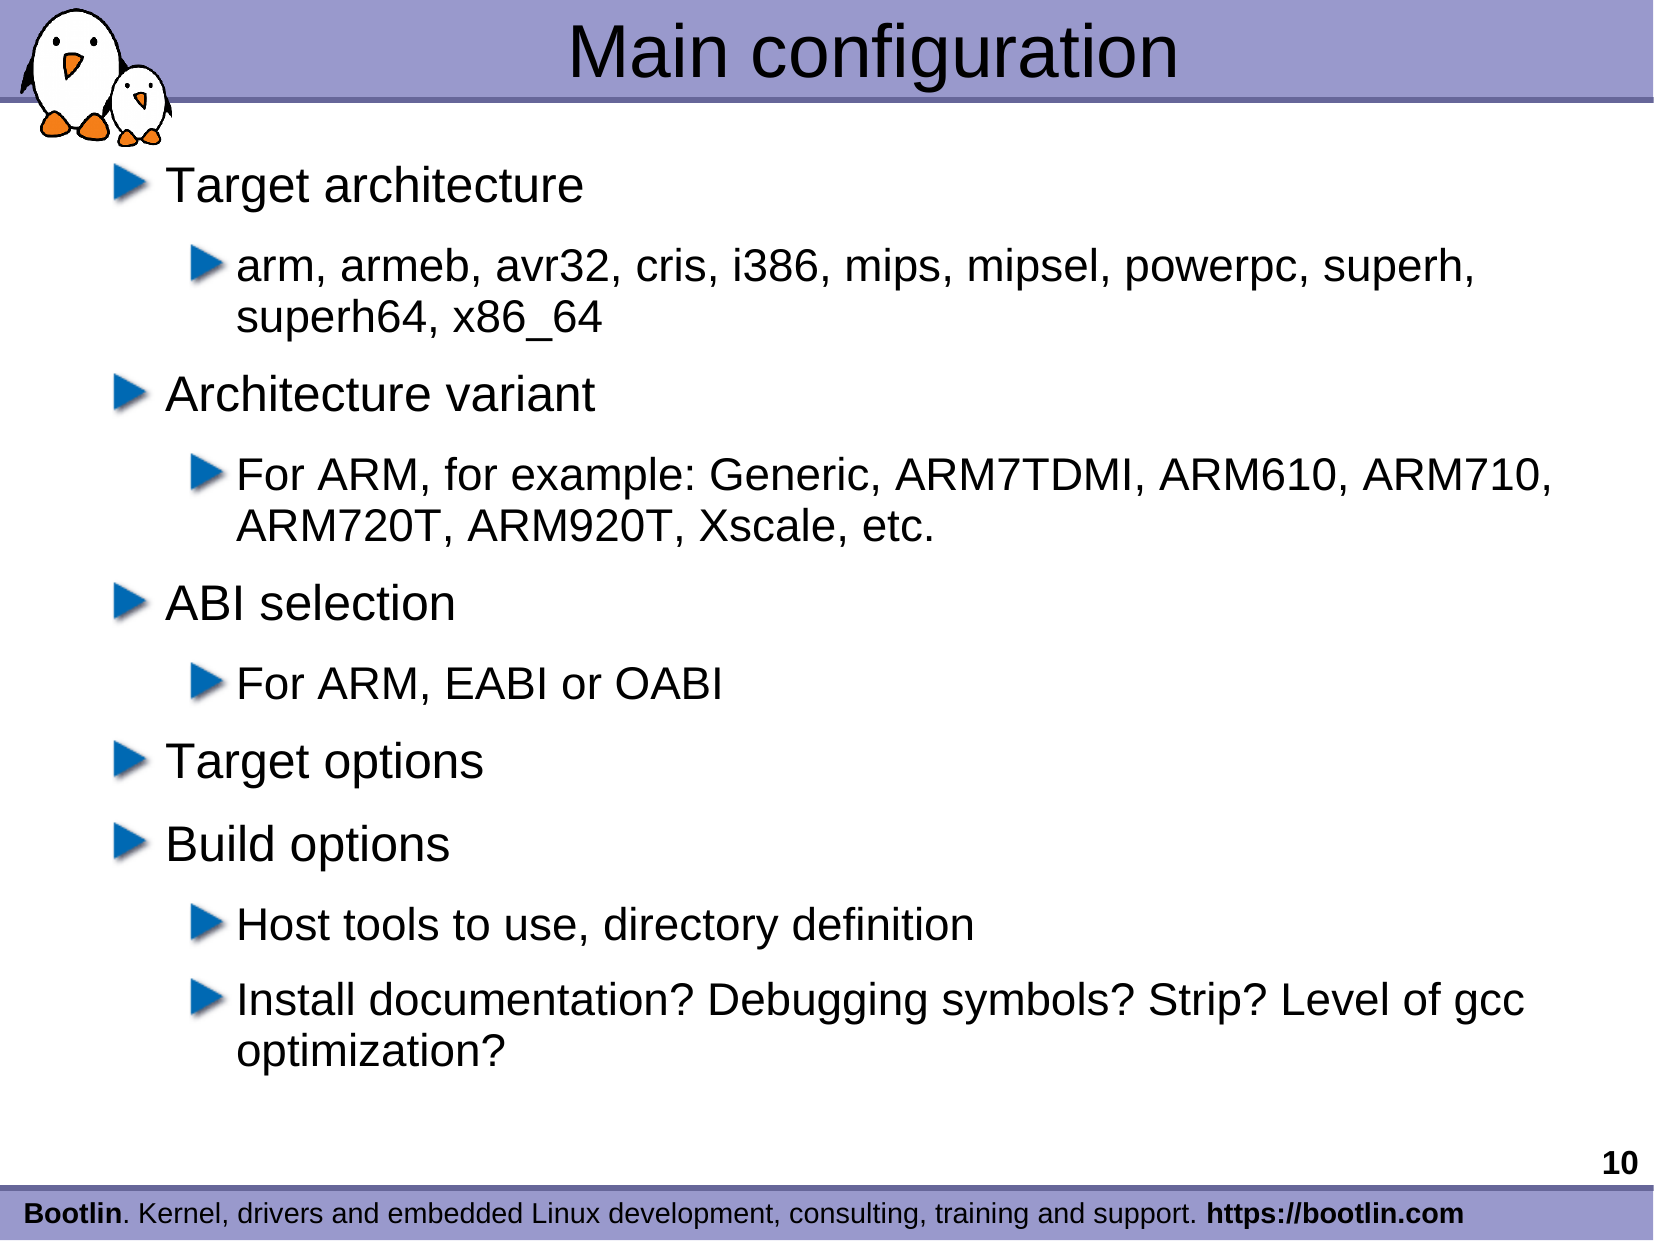

# Main configuration
Target architecture
arm, armeb, avr32, cris, i386, mips, mipsel, powerpc, superh, superh64, x86_64
Architecture variant
For ARM, for example: Generic, ARM7TDMI, ARM610, ARM710, ARM720T, ARM920T, Xscale, etc.
ABI selection
For ARM, EABI or OABI
Target options
Build options
Host tools to use, directory definition
Install documentation? Debugging symbols? Strip? Level of gcc optimization?